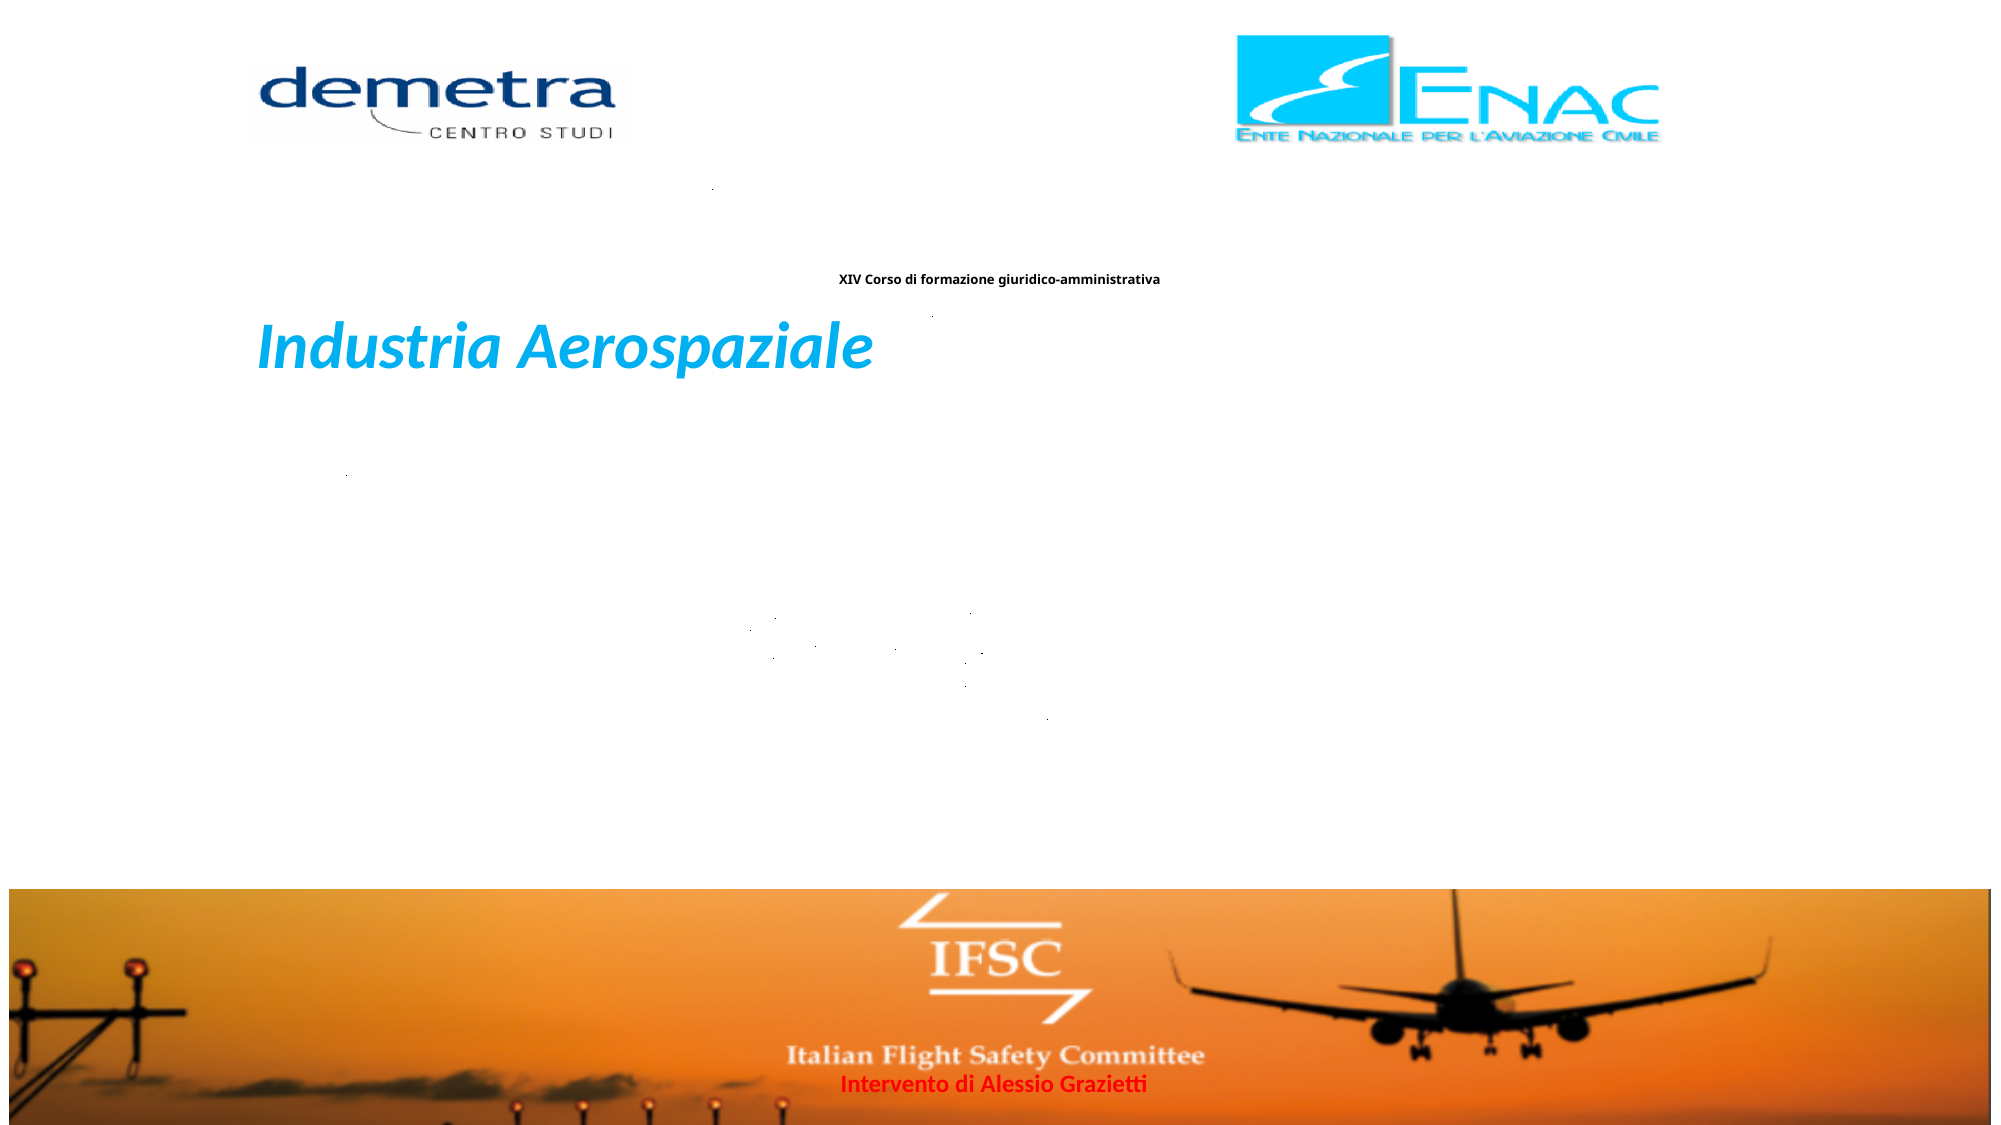

# XIV Corso di formazione giuridico-amministrativa
Industria Aerospaziale
Intervento di Alessio Grazietti